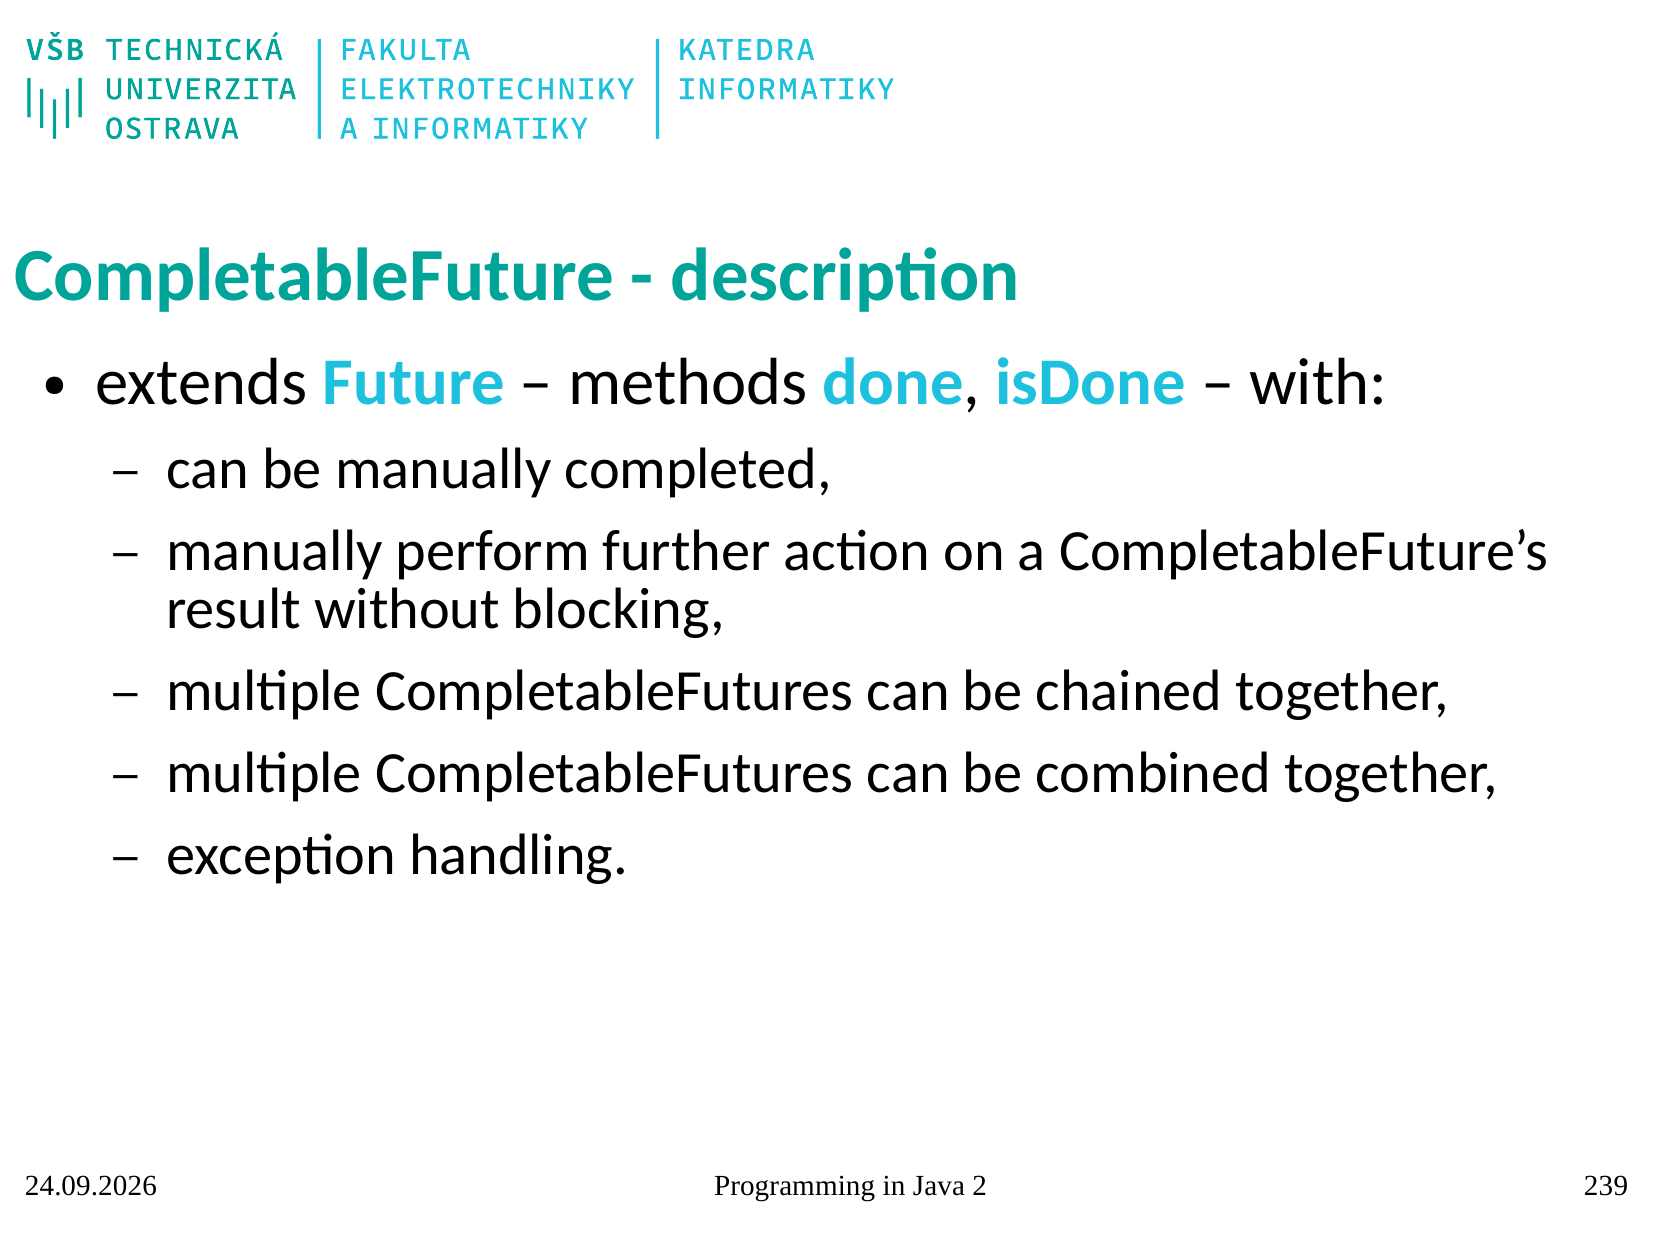

# CompletableFuture - description
extends Future – methods done, isDone – with:
can be manually completed,
manually perform further action on a CompletableFuture’s result without blocking,
multiple CompletableFutures can be chained together,
multiple CompletableFutures can be combined together,
exception handling.
Programming in Java 2
239